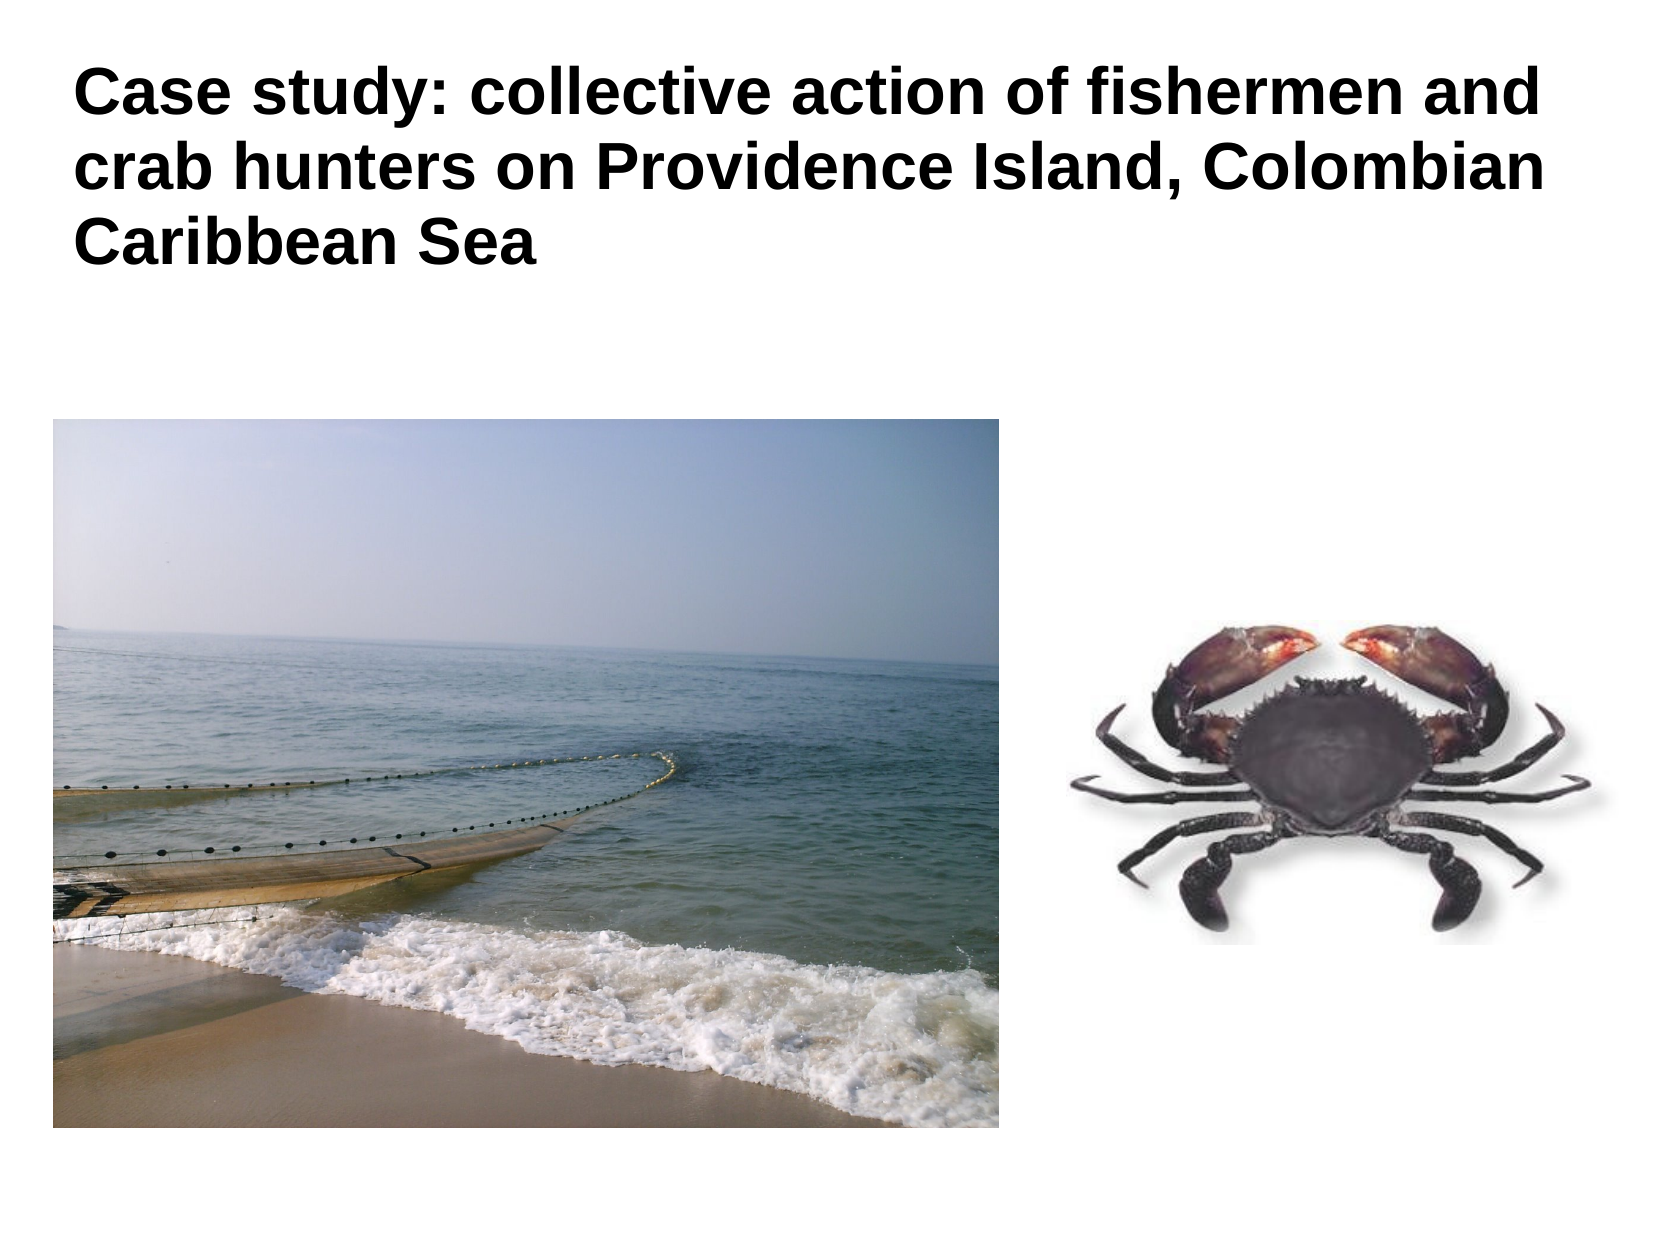

Case study: collective action of fishermen and crab hunters on Providence Island, Colombian Caribbean Sea